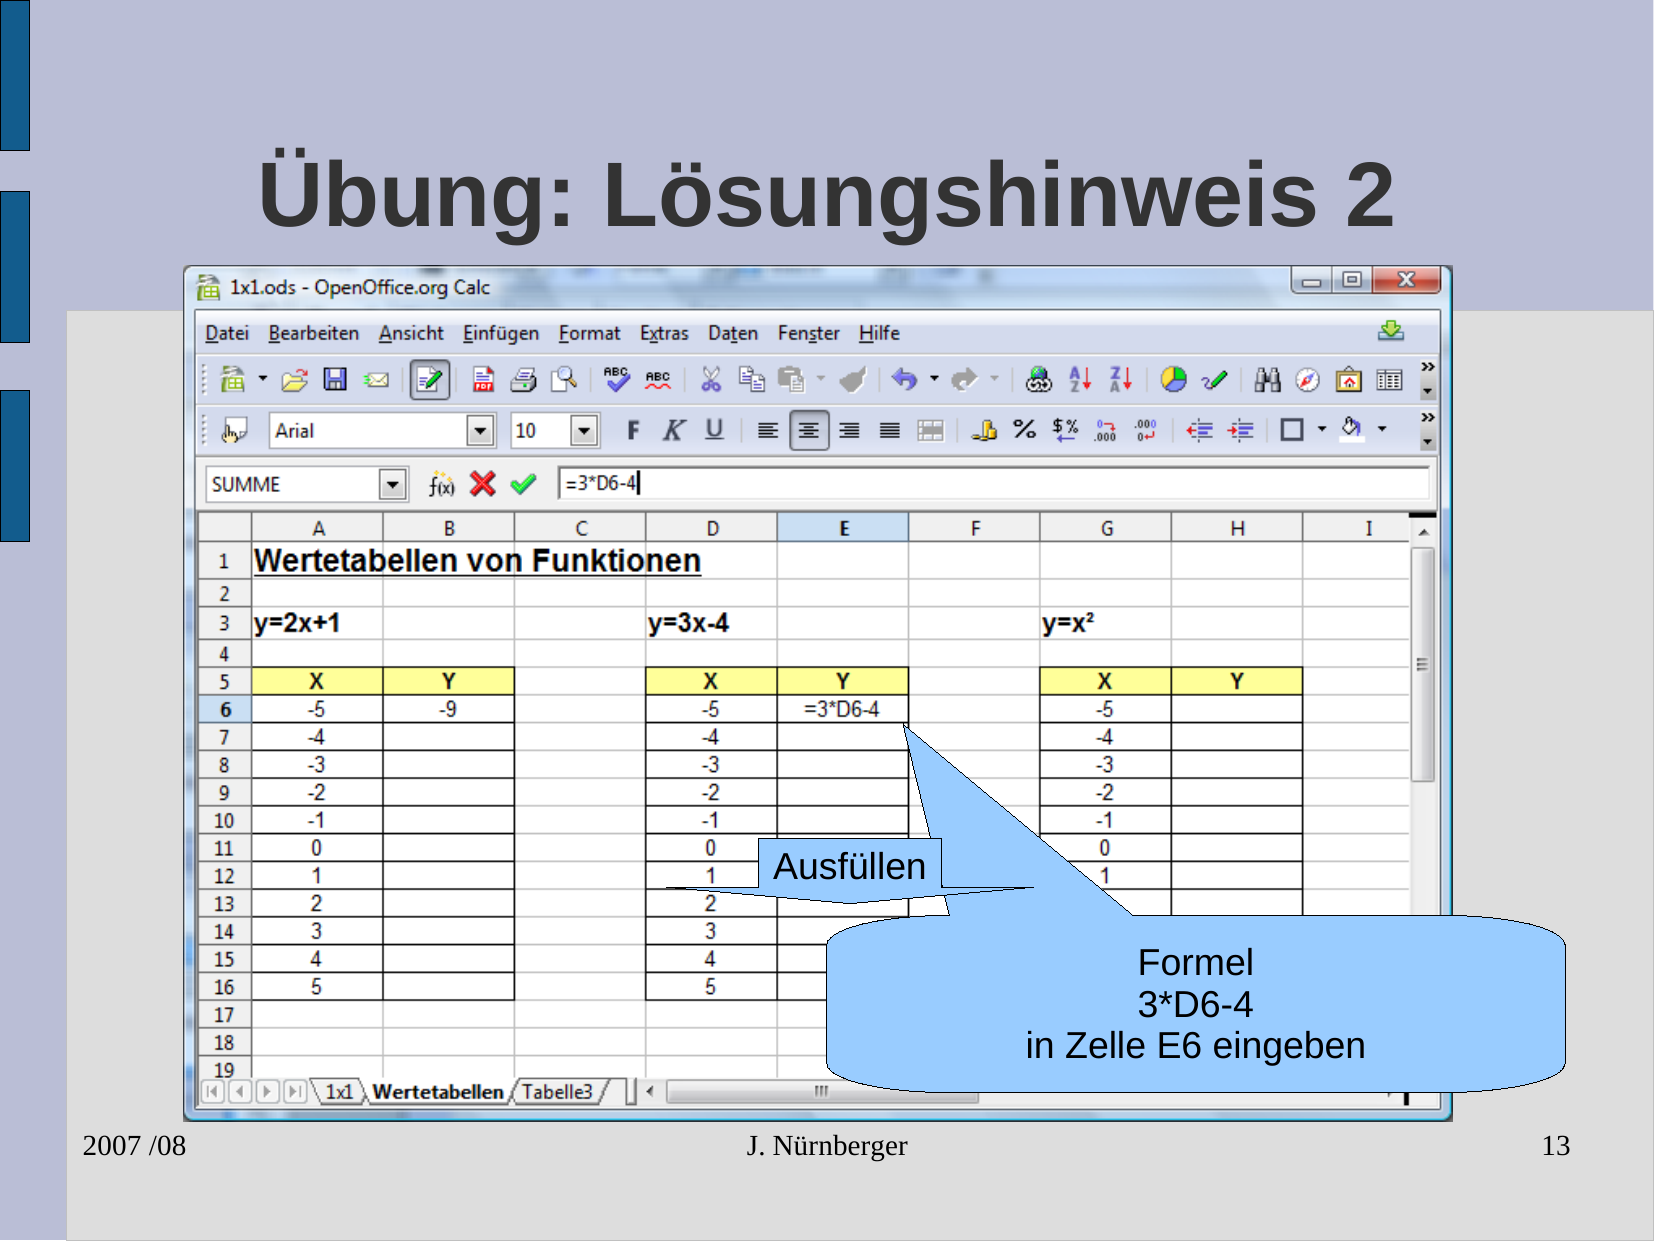

# Übung: Lösungshinweis 2
Ausfüllen
Formel
3*D6-4
in Zelle E6 eingeben
2007 /08
J. Nürnberger
13